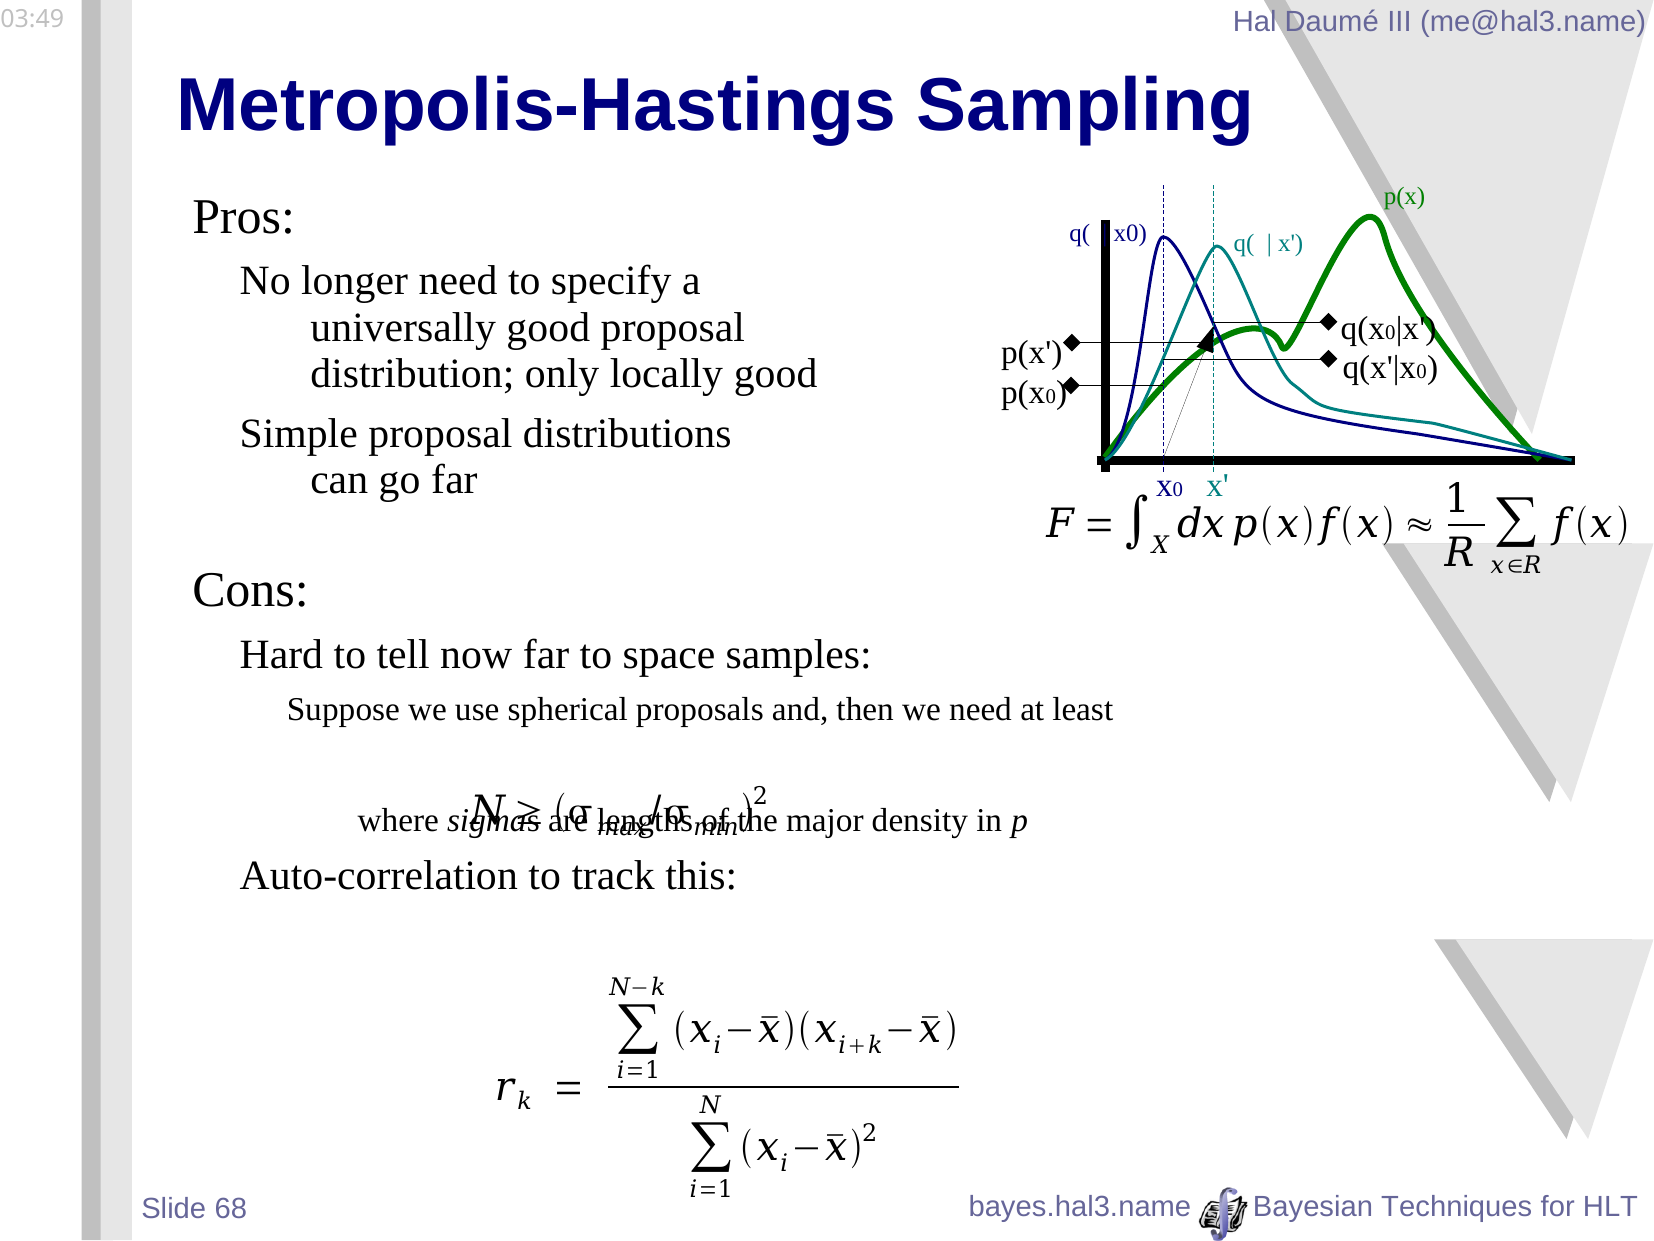

# Metropolis-Hastings Sampling
p(x)
Pros:
No longer need to specify a
universally good proposal
distribution; only locally good
Simple proposal distributions
can go far
Cons:
Hard to tell now far to space samples:
Suppose we use spherical proposals and, then we need at least
where sigmas are lengths of the major density in p
Auto-correlation to track this:
q( | x0)
q( | x')
q(x0|x')
p(x')
q(x'|x0)
p(x0)
x0
x'